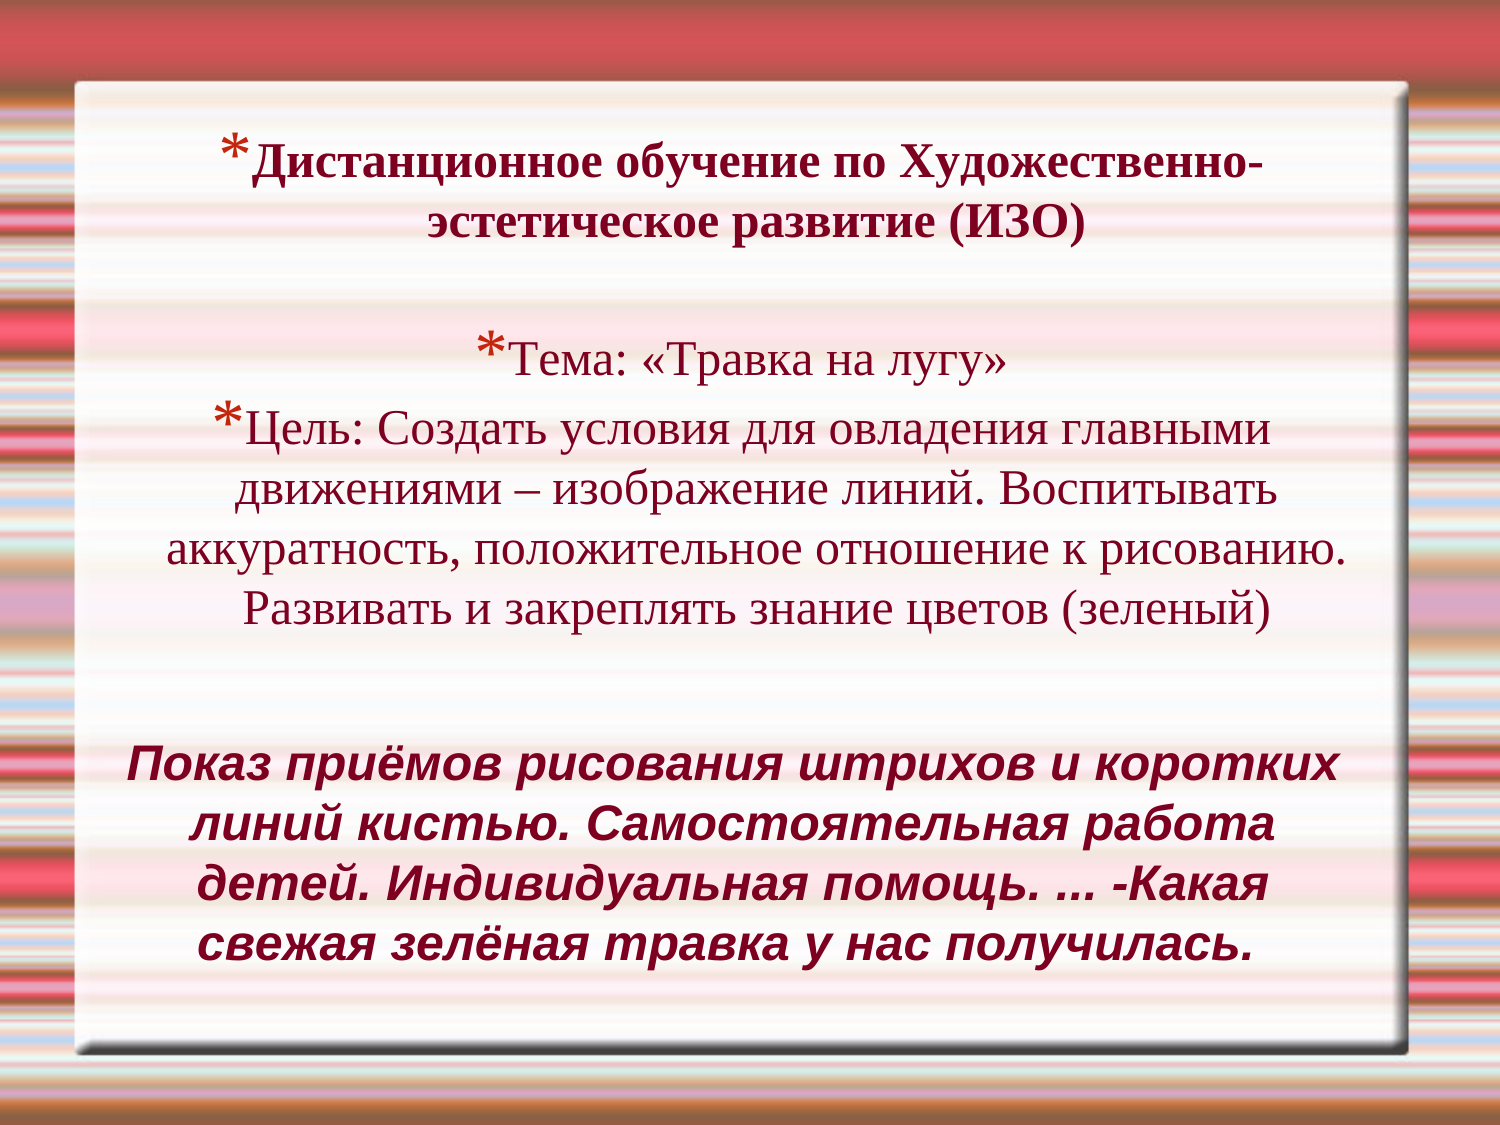

Дистанционное обучение по Художественно-эстетическое развитие (ИЗО)
Тема: «Травка на лугу»
Цель: Создать условия для овладения главными движениями – изображение линий. Воспитывать аккуратность, положительное отношение к рисованию. Развивать и закреплять знание цветов (зеленый)
# Показ приёмов рисования штрихов и коротких линий кистью. Самостоятельная работа детей. Индивидуальная помощь. ... -Какая свежая зелёная травка у нас получилась.